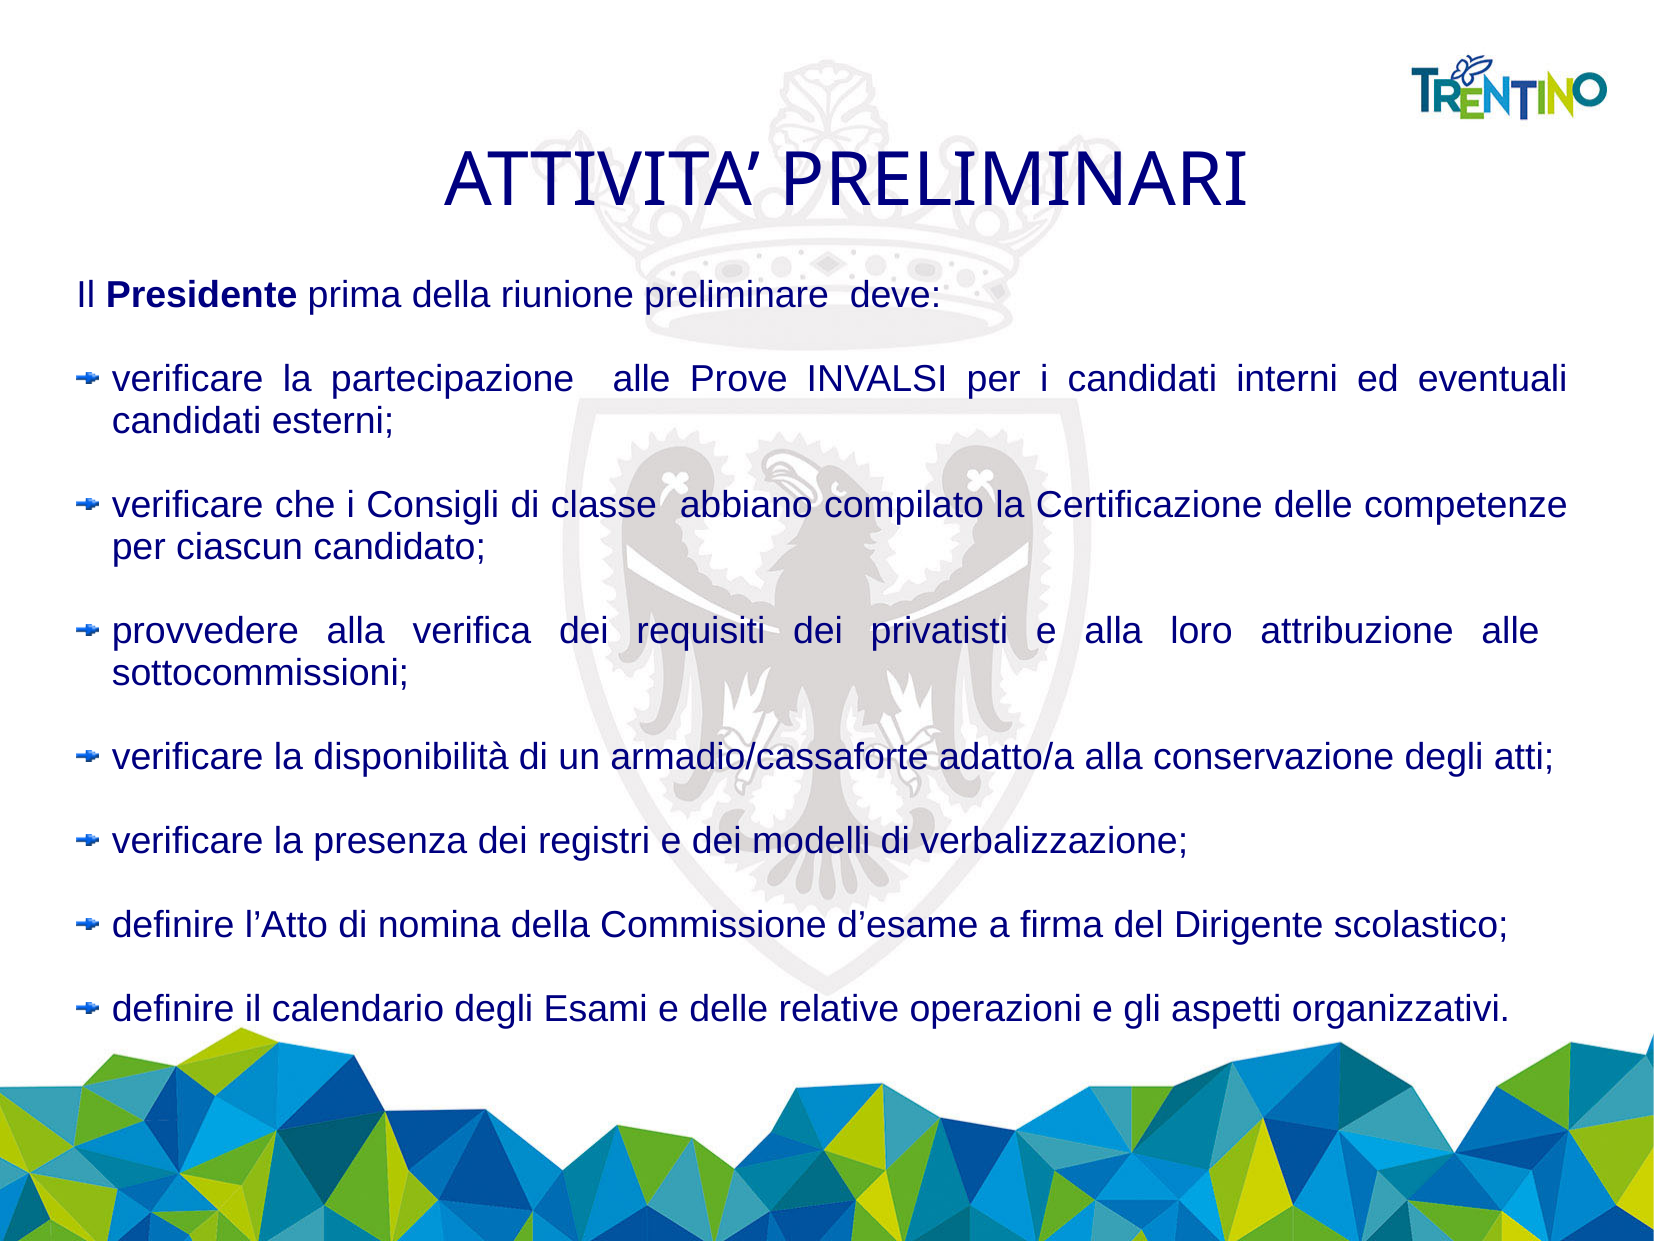

ATTIVITA’ PRELIMINARI
Il Presidente prima della riunione preliminare deve:
verificare la partecipazione alle Prove INVALSI per i candidati interni ed eventuali candidati esterni;
verificare che i Consigli di classe abbiano compilato la Certificazione delle competenze per ciascun candidato;
provvedere alla verifica dei requisiti dei privatisti e alla loro attribuzione alle sottocommissioni;
verificare la disponibilità di un armadio/cassaforte adatto/a alla conservazione degli atti;
verificare la presenza dei registri e dei modelli di verbalizzazione;
definire l’Atto di nomina della Commissione d’esame a firma del Dirigente scolastico;
definire il calendario degli Esami e delle relative operazioni e gli aspetti organizzativi.